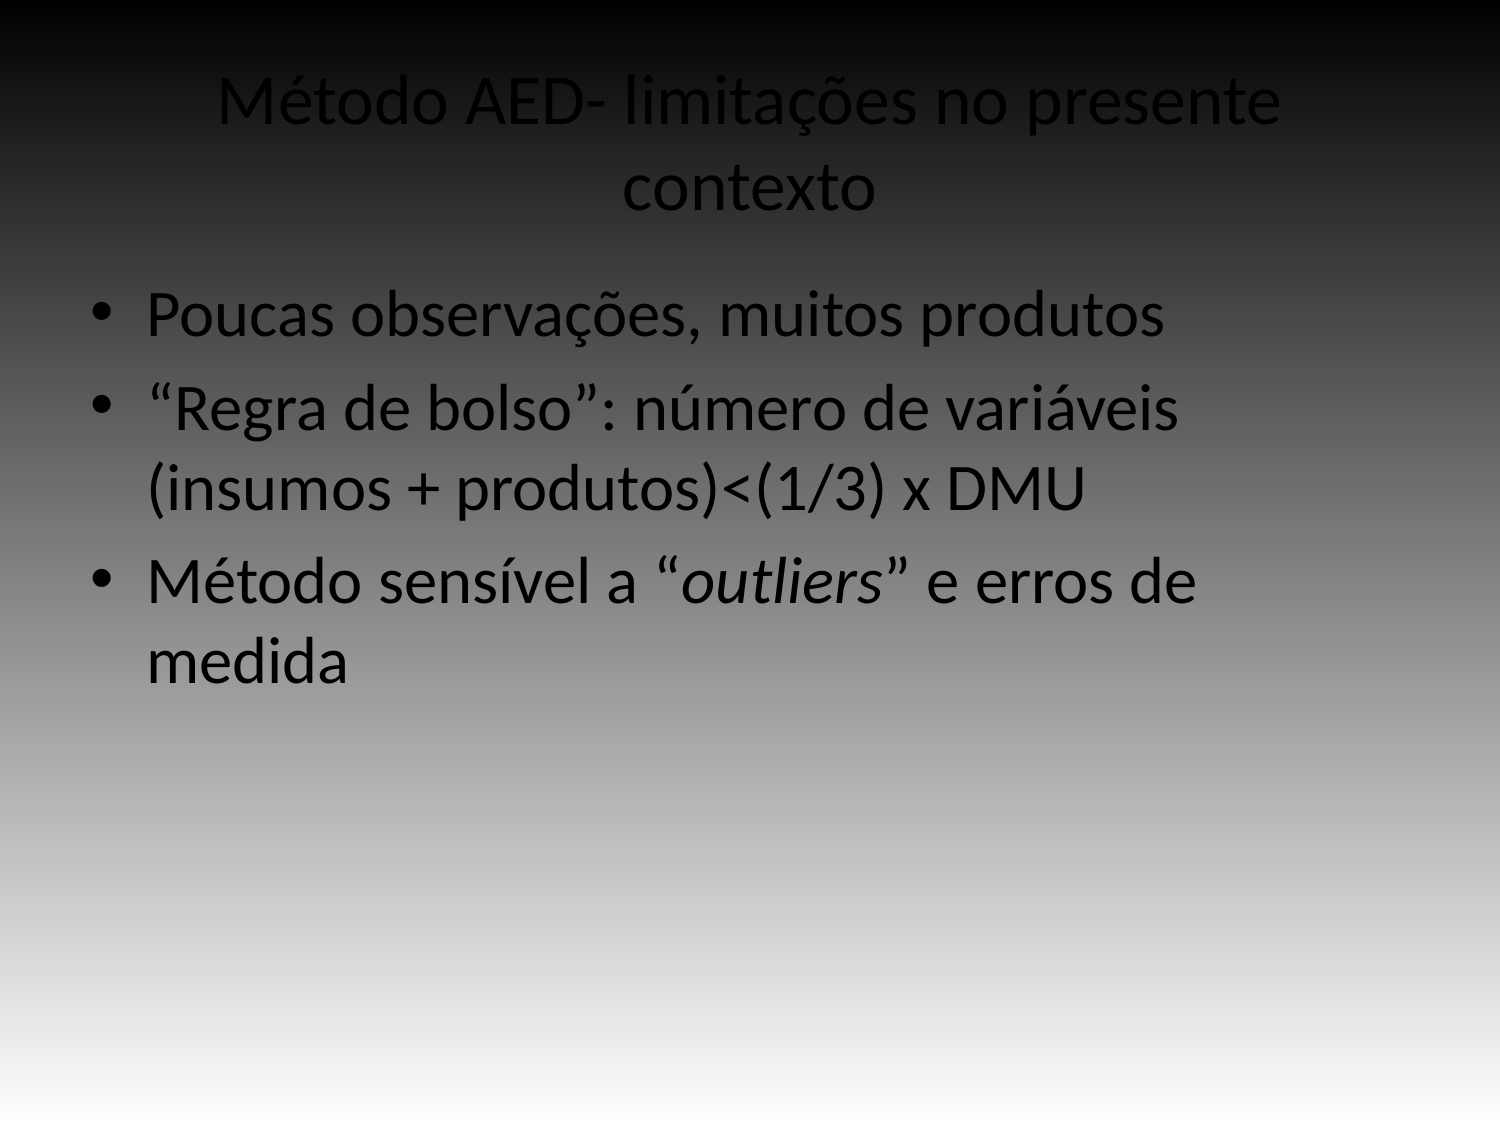

# Método AED- limitações no presente contexto
Poucas observações, muitos produtos
“Regra de bolso”: número de variáveis (insumos + produtos)<(1/3) x DMU
Método sensível a “outliers” e erros de medida